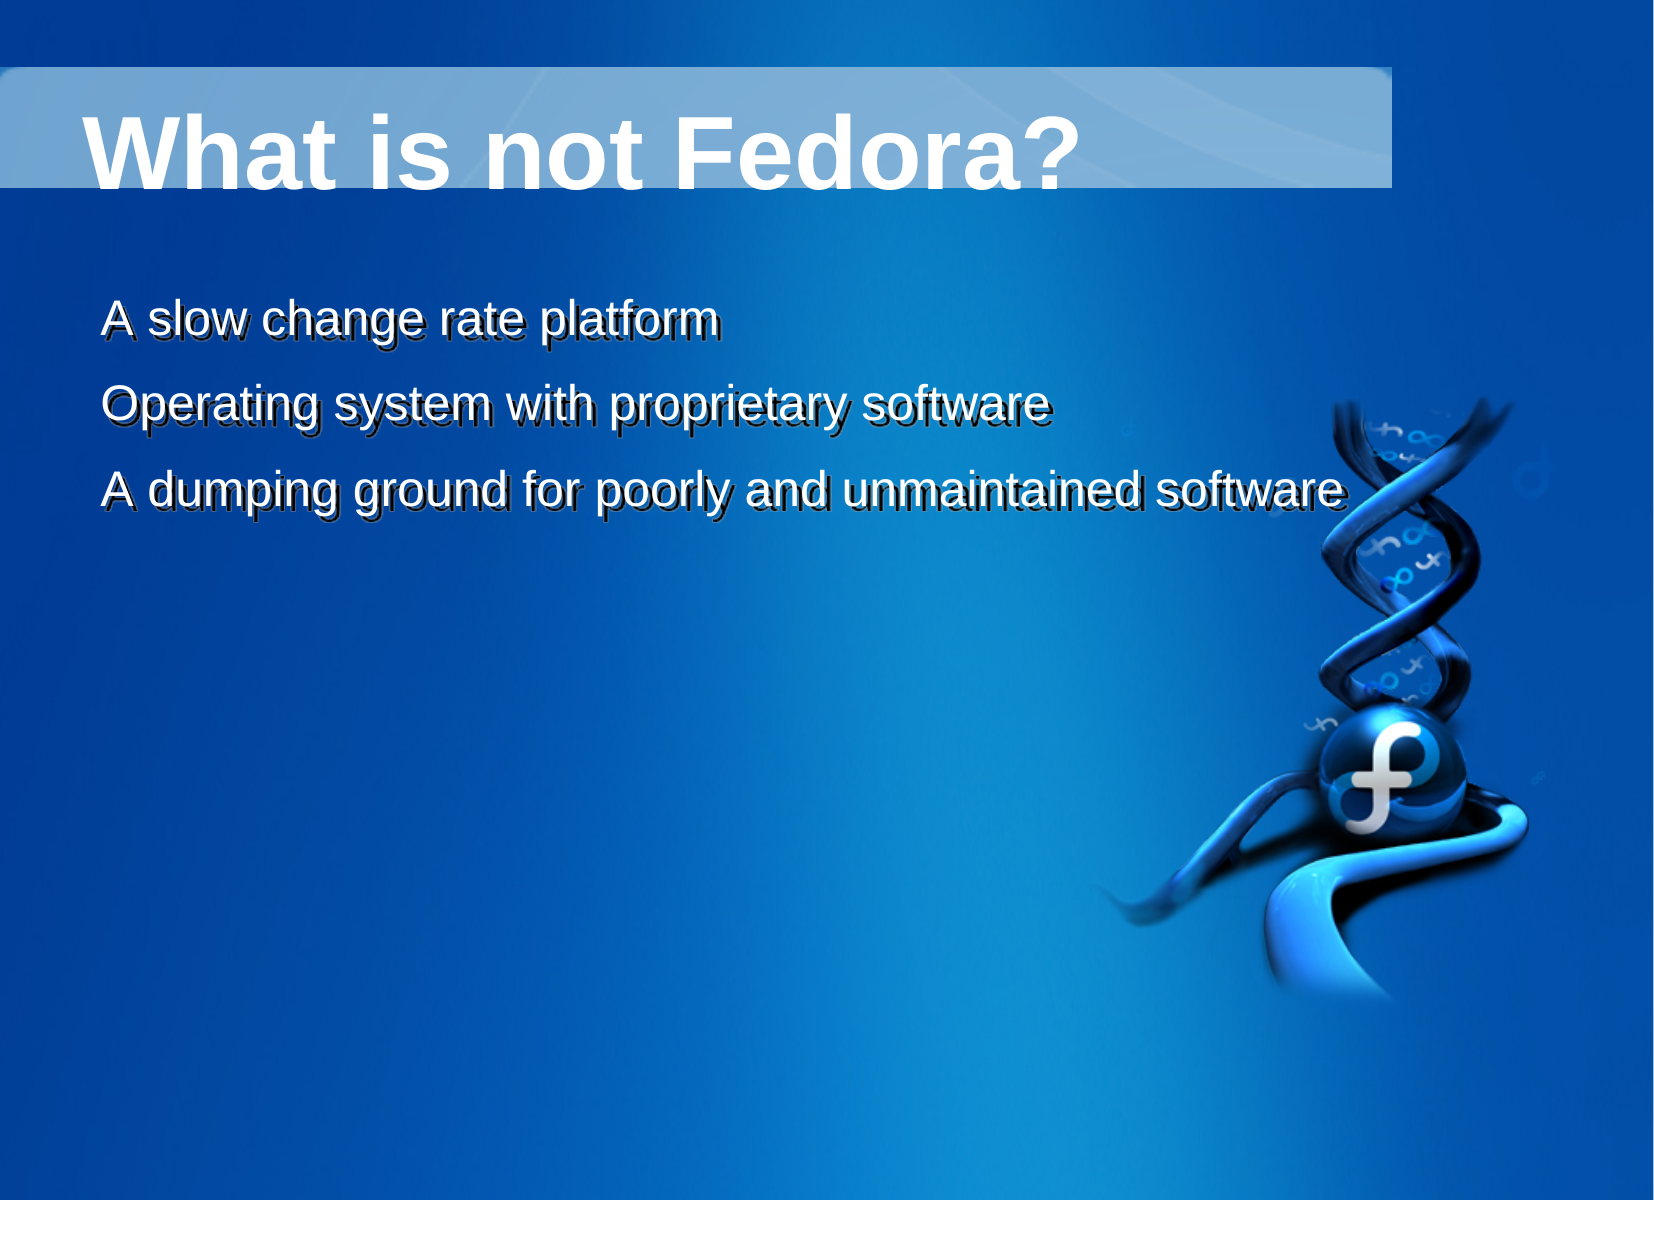

# What is not Fedora?
A slow change rate platform
Operating system with proprietary software
A dumping ground for poorly and unmaintained software